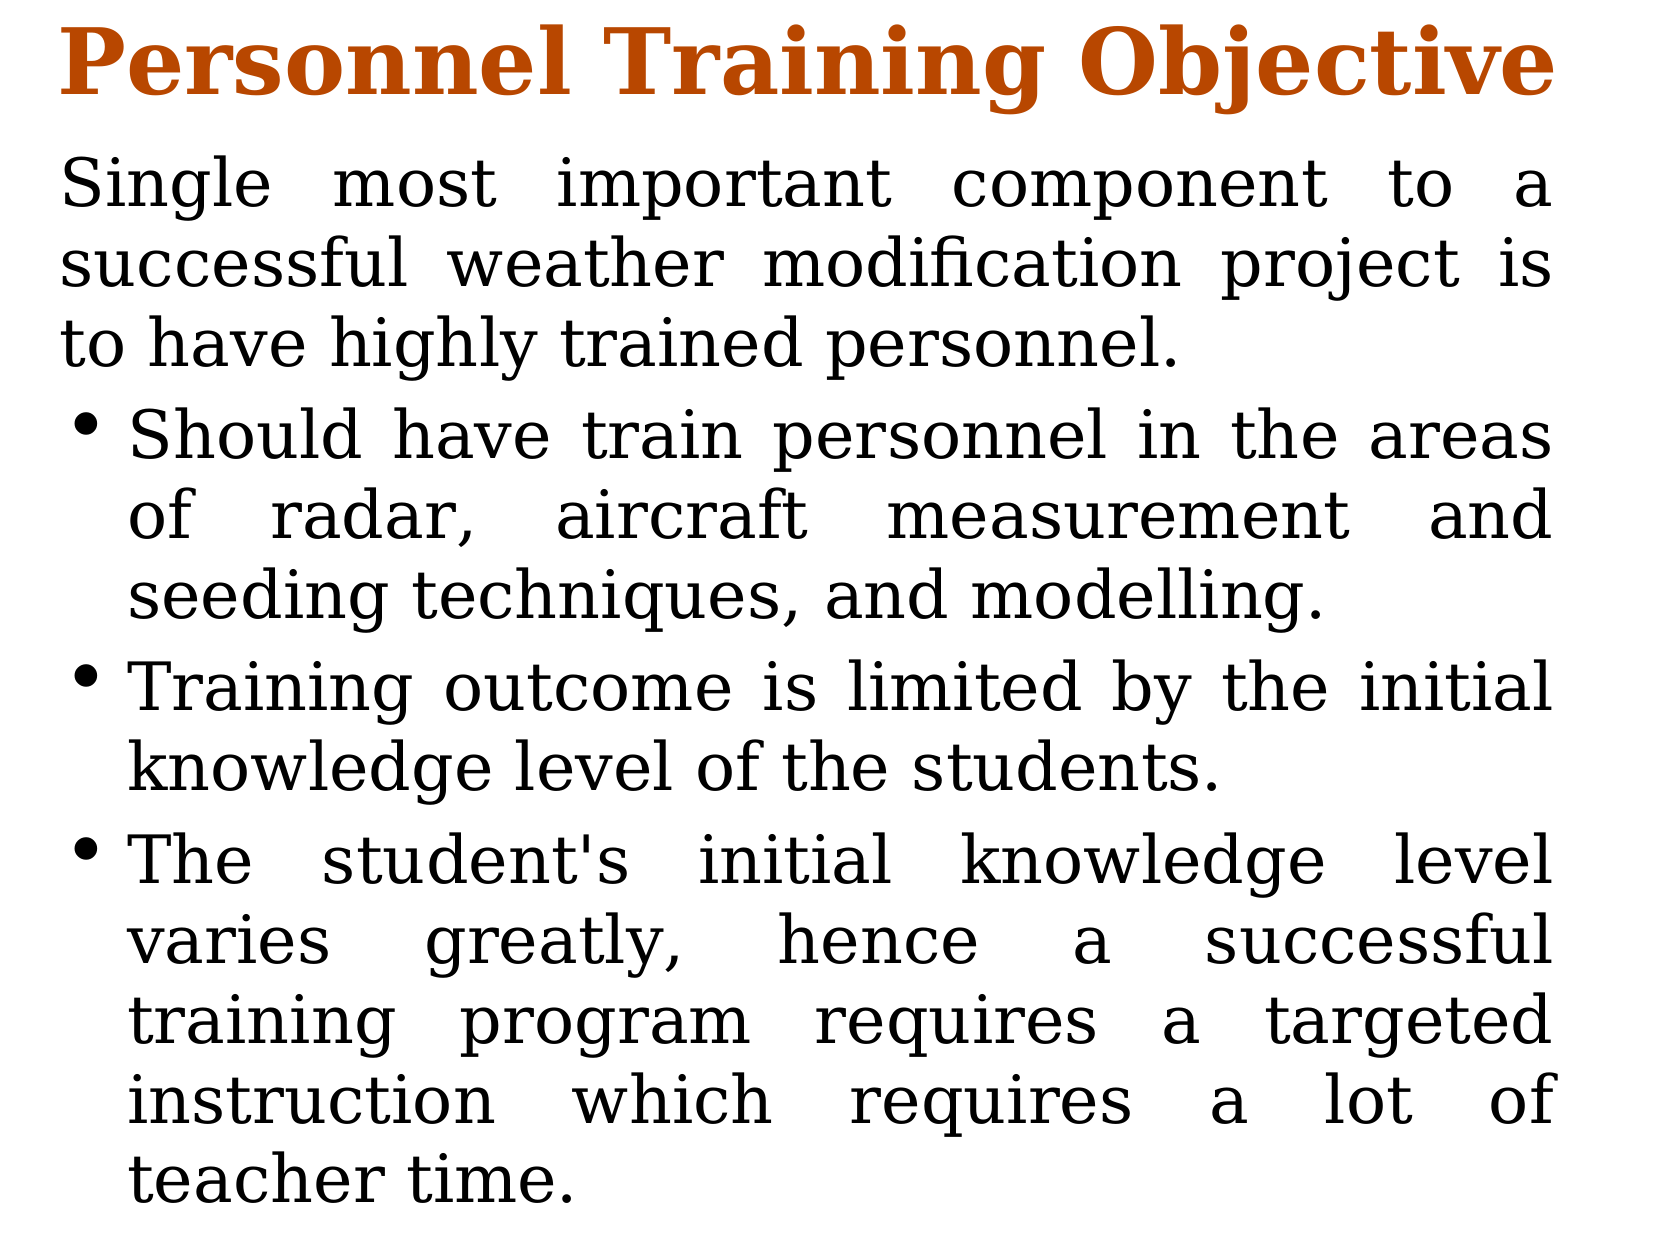

Personnel Training Objective
Single most important component to a successful weather modification project is to have highly trained personnel.
Should have train personnel in the areas of radar, aircraft measurement and seeding techniques, and modelling.
Training outcome is limited by the initial knowledge level of the students.
The student's initial knowledge level varies greatly, hence a successful training program requires a targeted instruction which requires a lot of teacher time.